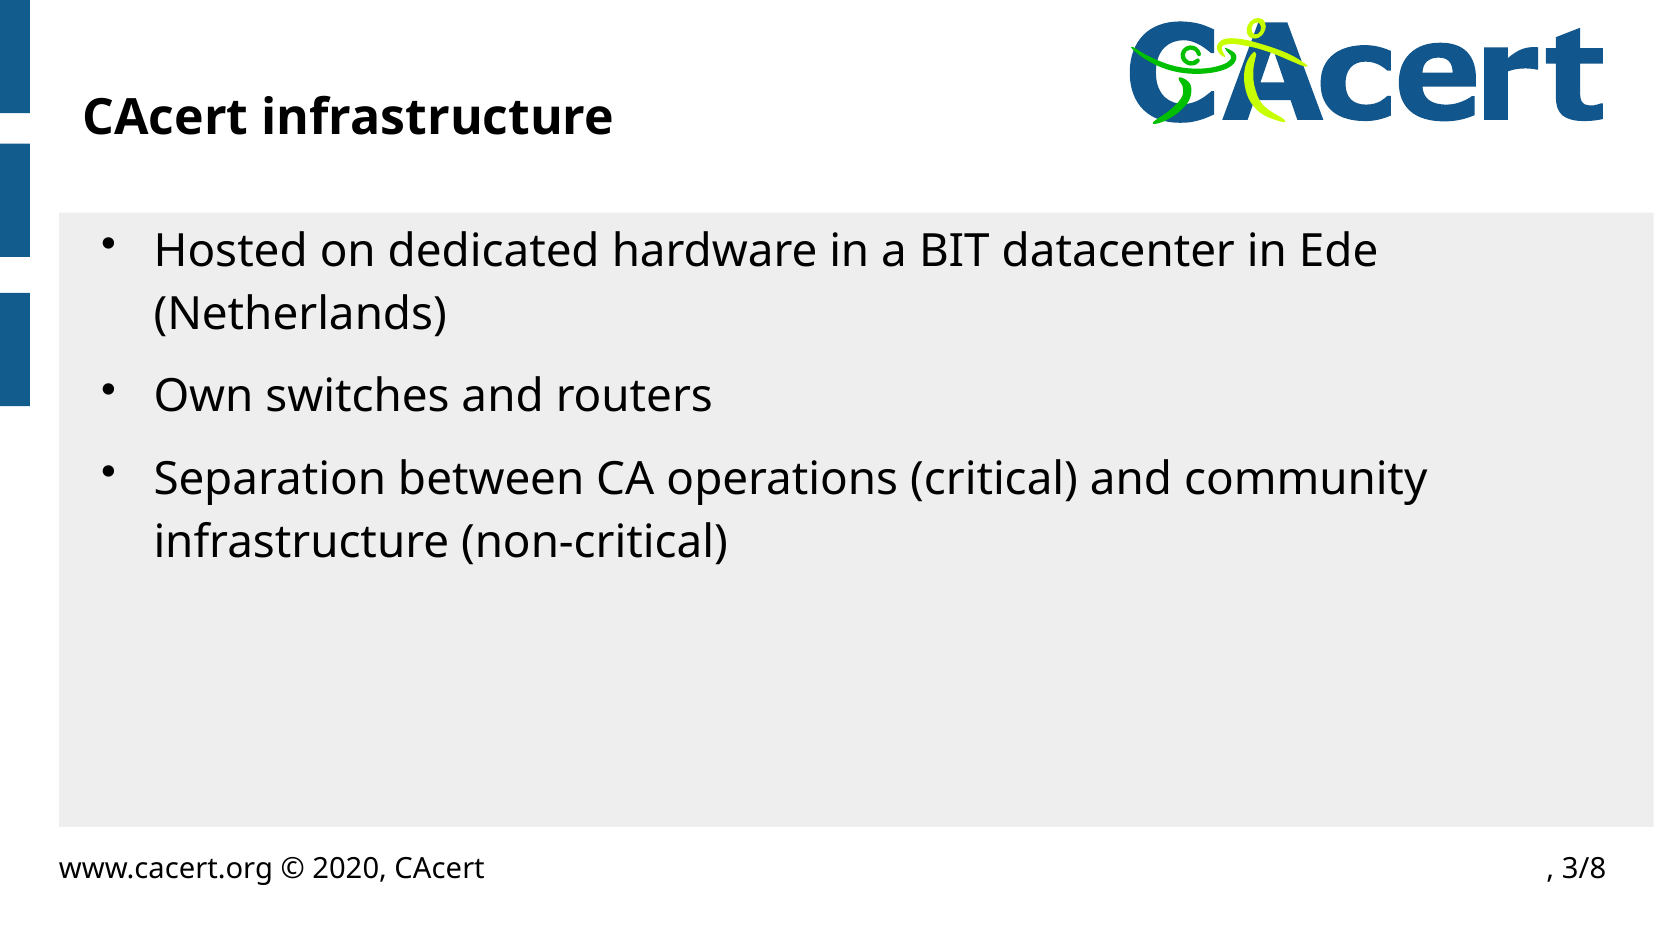

# CAcert infrastructure
Hosted on dedicated hardware in a BIT datacenter in Ede (Netherlands)
Own switches and routers
Separation between CA operations (critical) and community infrastructure (non-critical)
3